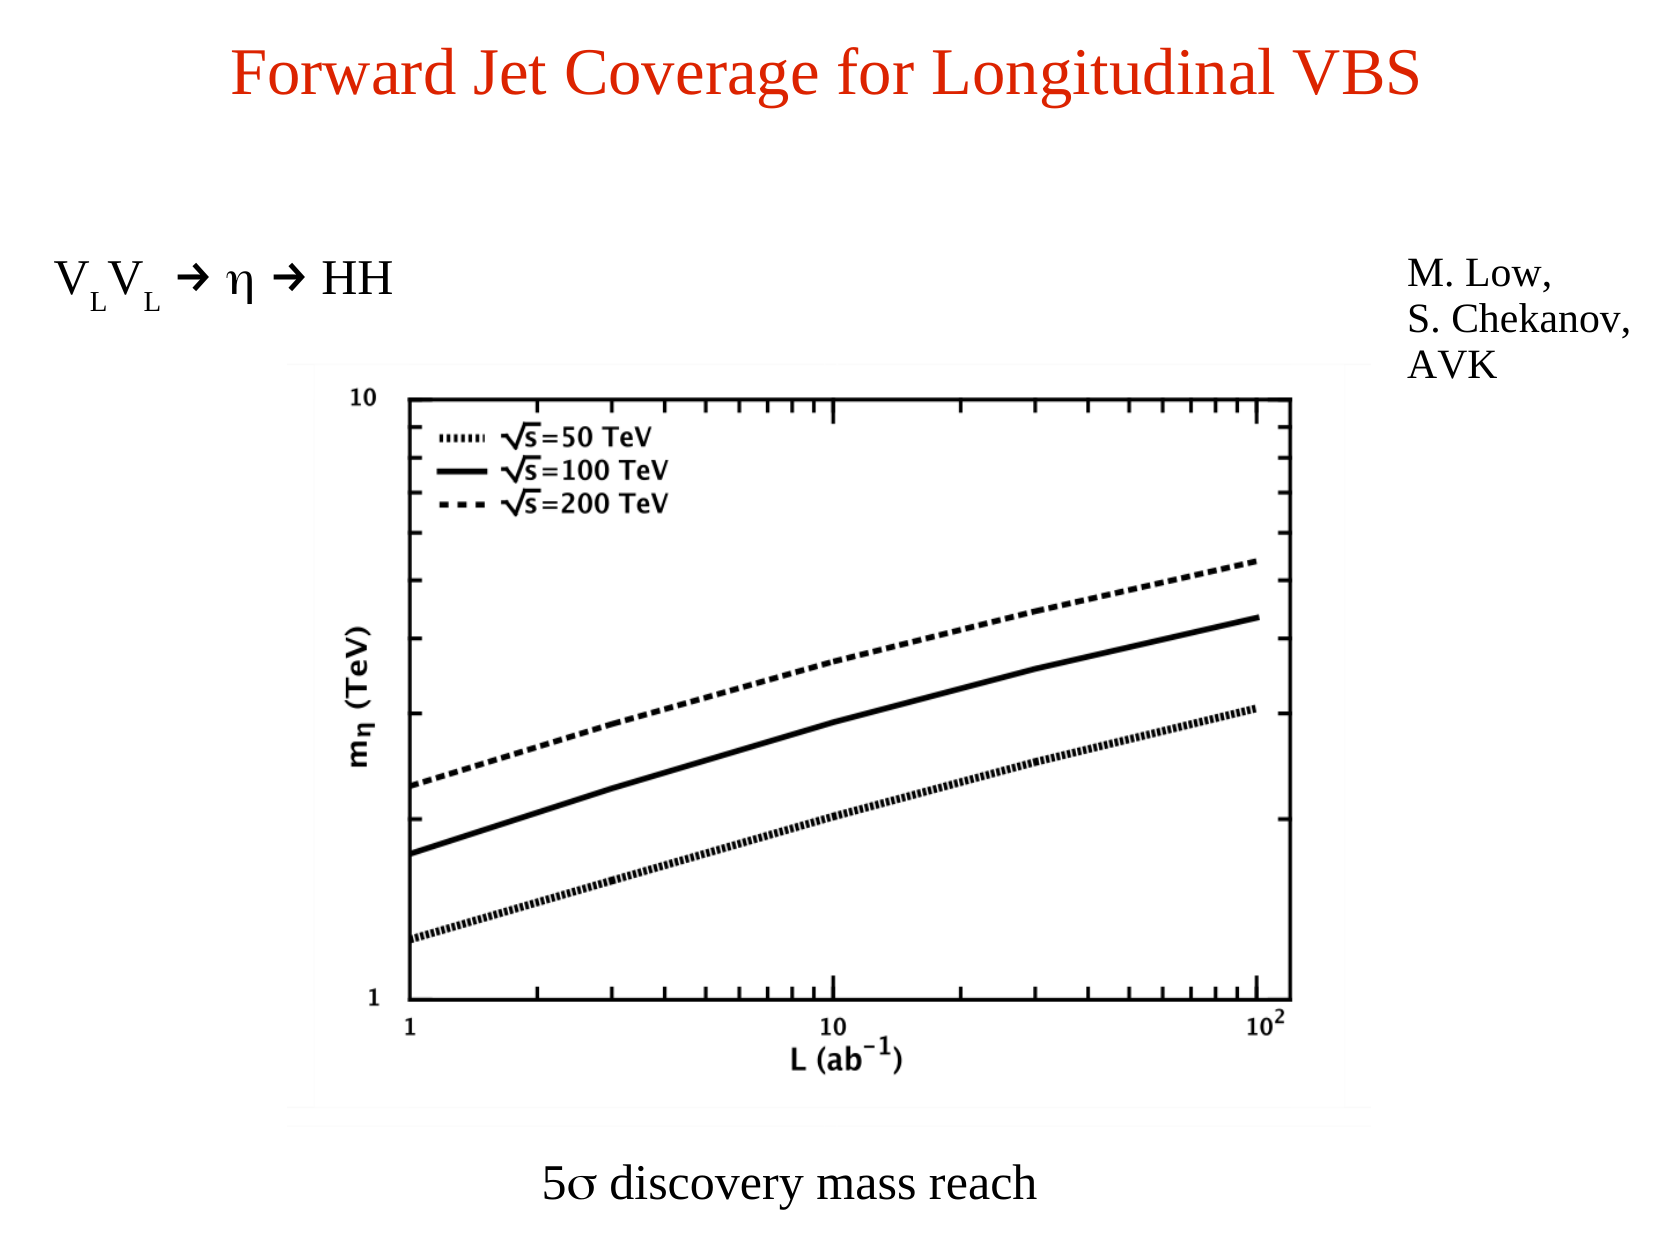

# Forward Jet Coverage for Longitudinal VBS
VLVL → η → HH
M. Low,
S. Chekanov,
AVK
5σ discovery mass reach